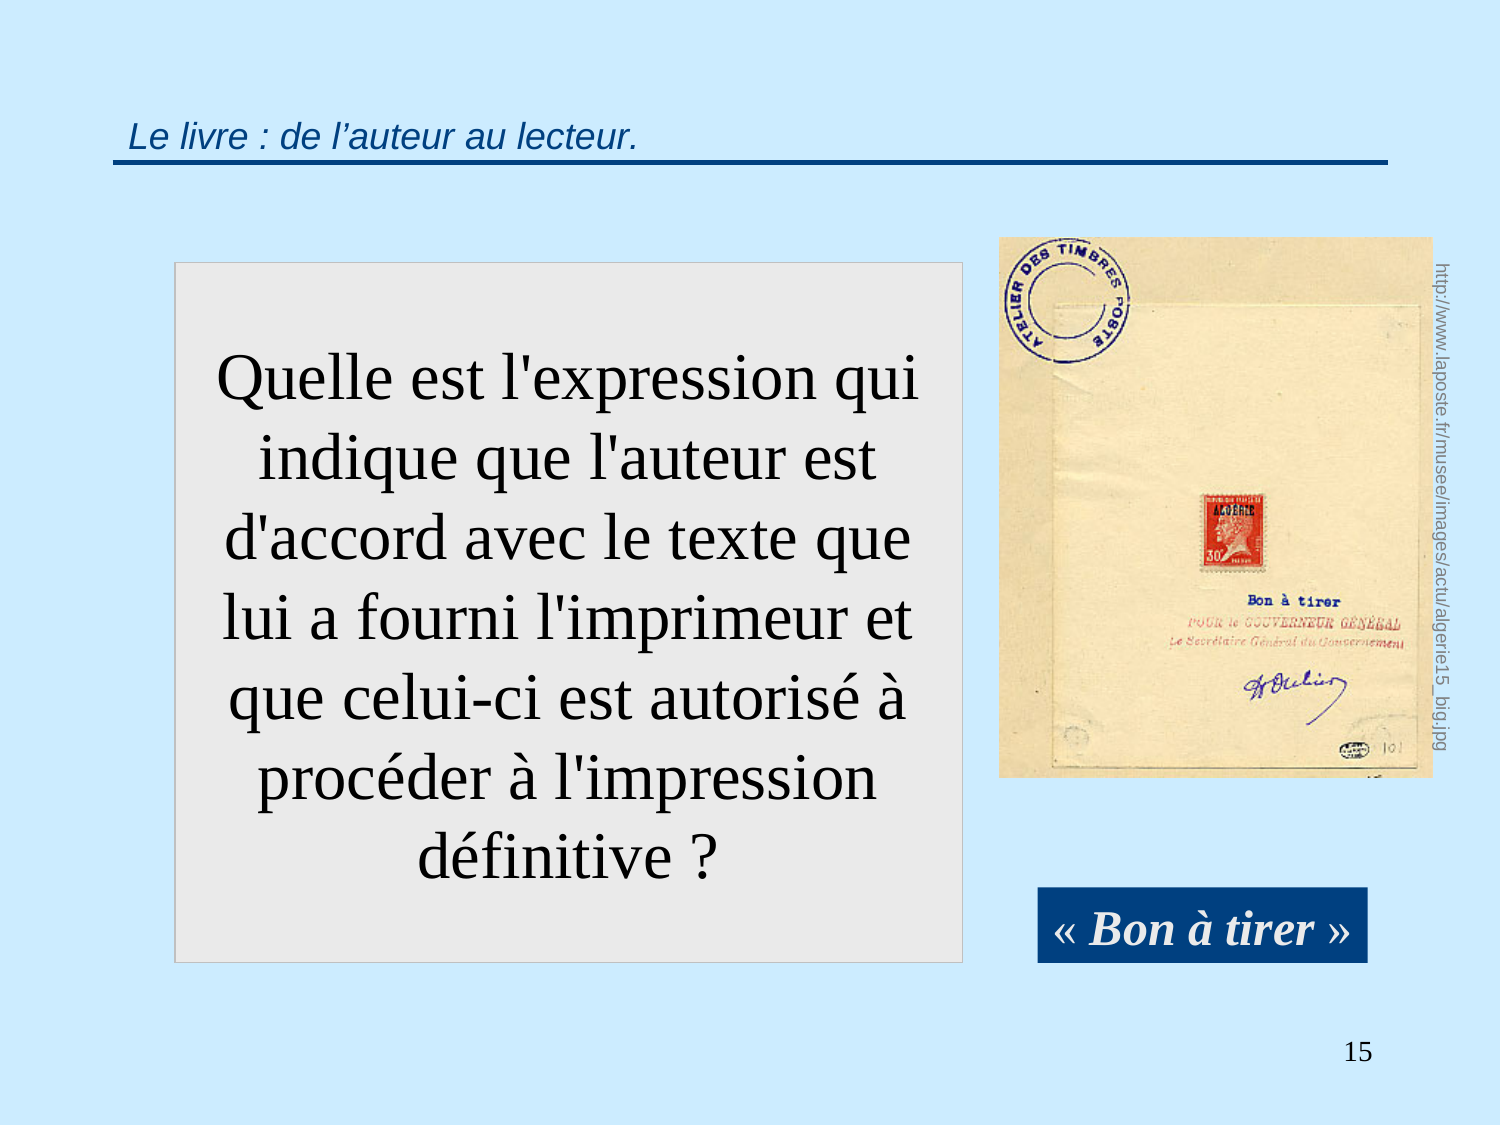

Le livre : de l’auteur au lecteur.
http://www.laposte.fr/musee/images/actu/algerie15_big.jpg
# Quelle est l'expression qui indique que l'auteur est d'accord avec le texte que lui a fourni l'imprimeur et que celui-ci est autorisé à procéder à l'impression définitive ?
« Bon à tirer »
15